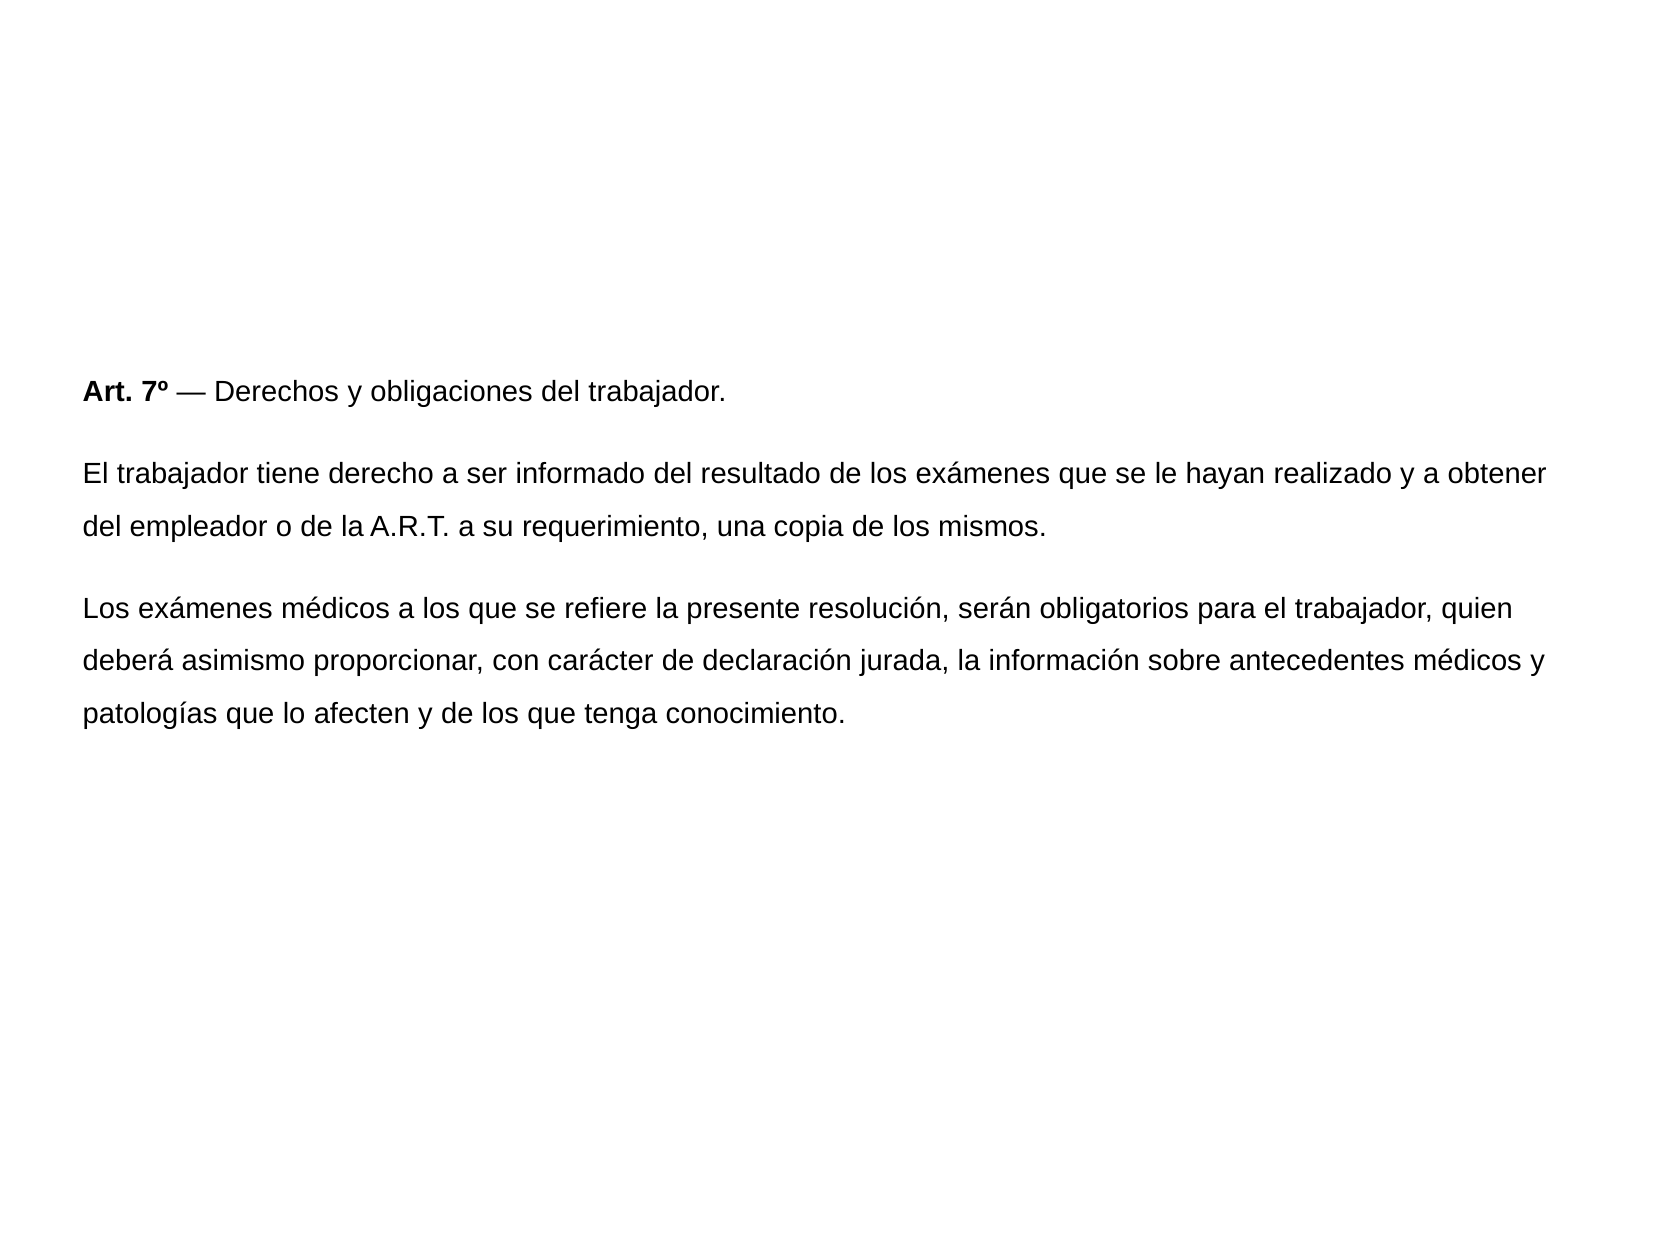

#
Art. 7º — Derechos y obligaciones del trabajador.
El trabajador tiene derecho a ser informado del resultado de los exámenes que se le hayan realizado y a obtener del empleador o de la A.R.T. a su requerimiento, una copia de los mismos.
Los exámenes médicos a los que se refiere la presente resolución, serán obligatorios para el trabajador, quien deberá asimismo proporcionar, con carácter de declaración jurada, la información sobre antecedentes médicos y patologías que lo afecten y de los que tenga conocimiento.